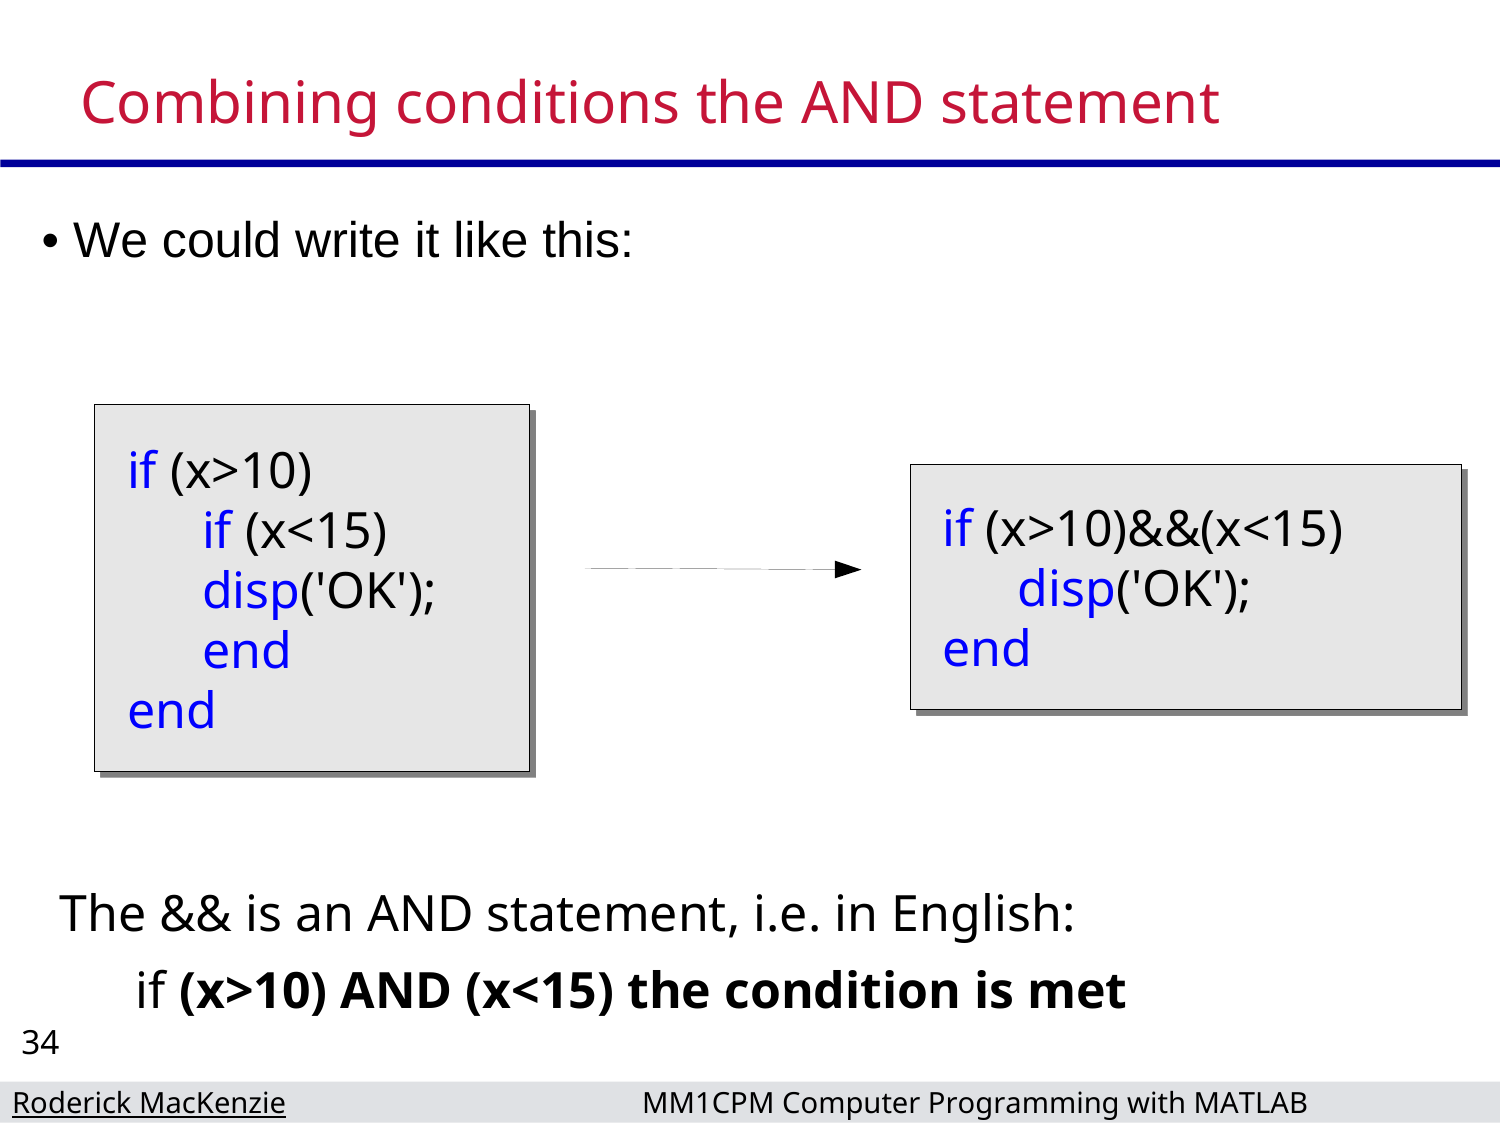

# Combining conditions the AND statement
 We could write it like this:
if (x>10)
if (x<15)
disp('OK');
end
end
if (x>10)&&(x<15)
disp('OK');
end
The && is an AND statement, i.e. in English:
if (x>10) AND (x<15) the condition is met